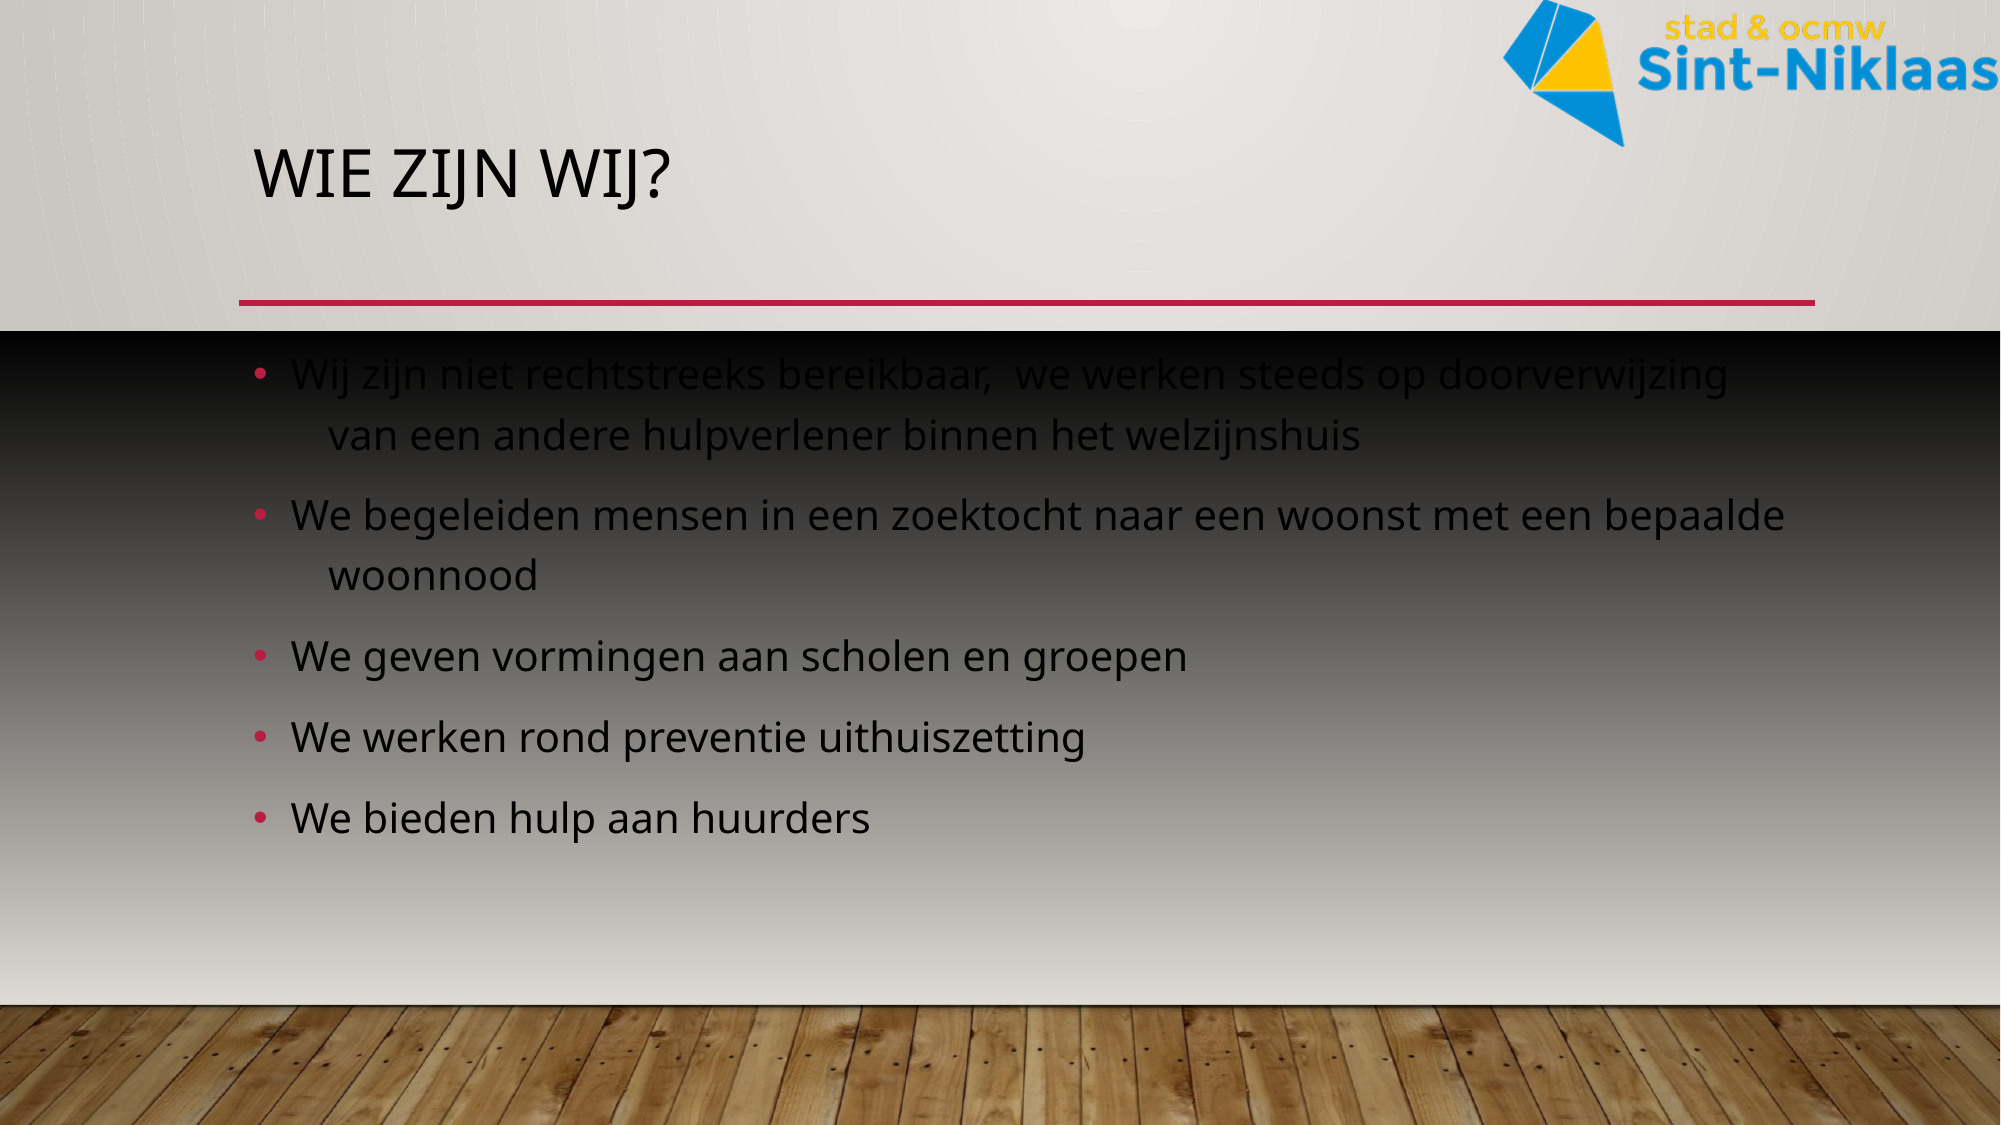

# Wie zijn wij?
Wij zijn niet rechtstreeks bereikbaar, we werken steeds op doorverwijzing van een andere hulpverlener binnen het welzijnshuis
We begeleiden mensen in een zoektocht naar een woonst met een bepaalde woonnood
We geven vormingen aan scholen en groepen
We werken rond preventie uithuiszetting
We bieden hulp aan huurders